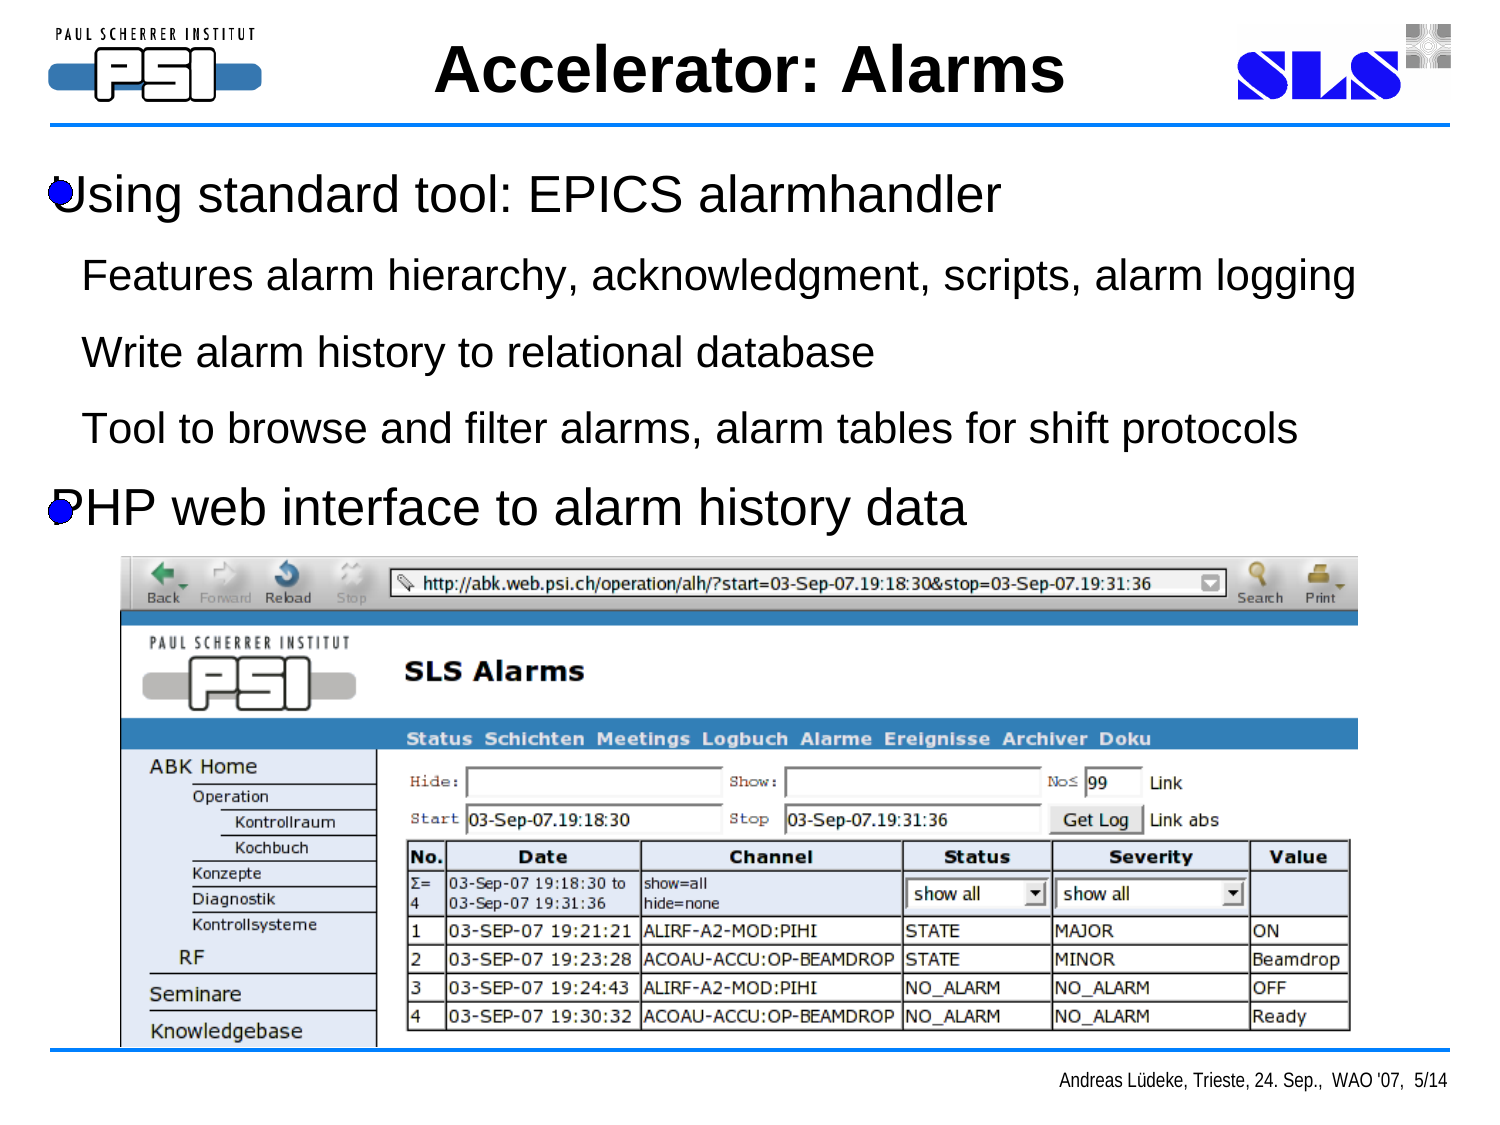

# Accelerator: Alarms
Using standard tool: EPICS alarmhandler
Features alarm hierarchy, acknowledgment, scripts, alarm logging
Write alarm history to relational database
Tool to browse and filter alarms, alarm tables for shift protocols
PHP web interface to alarm history data